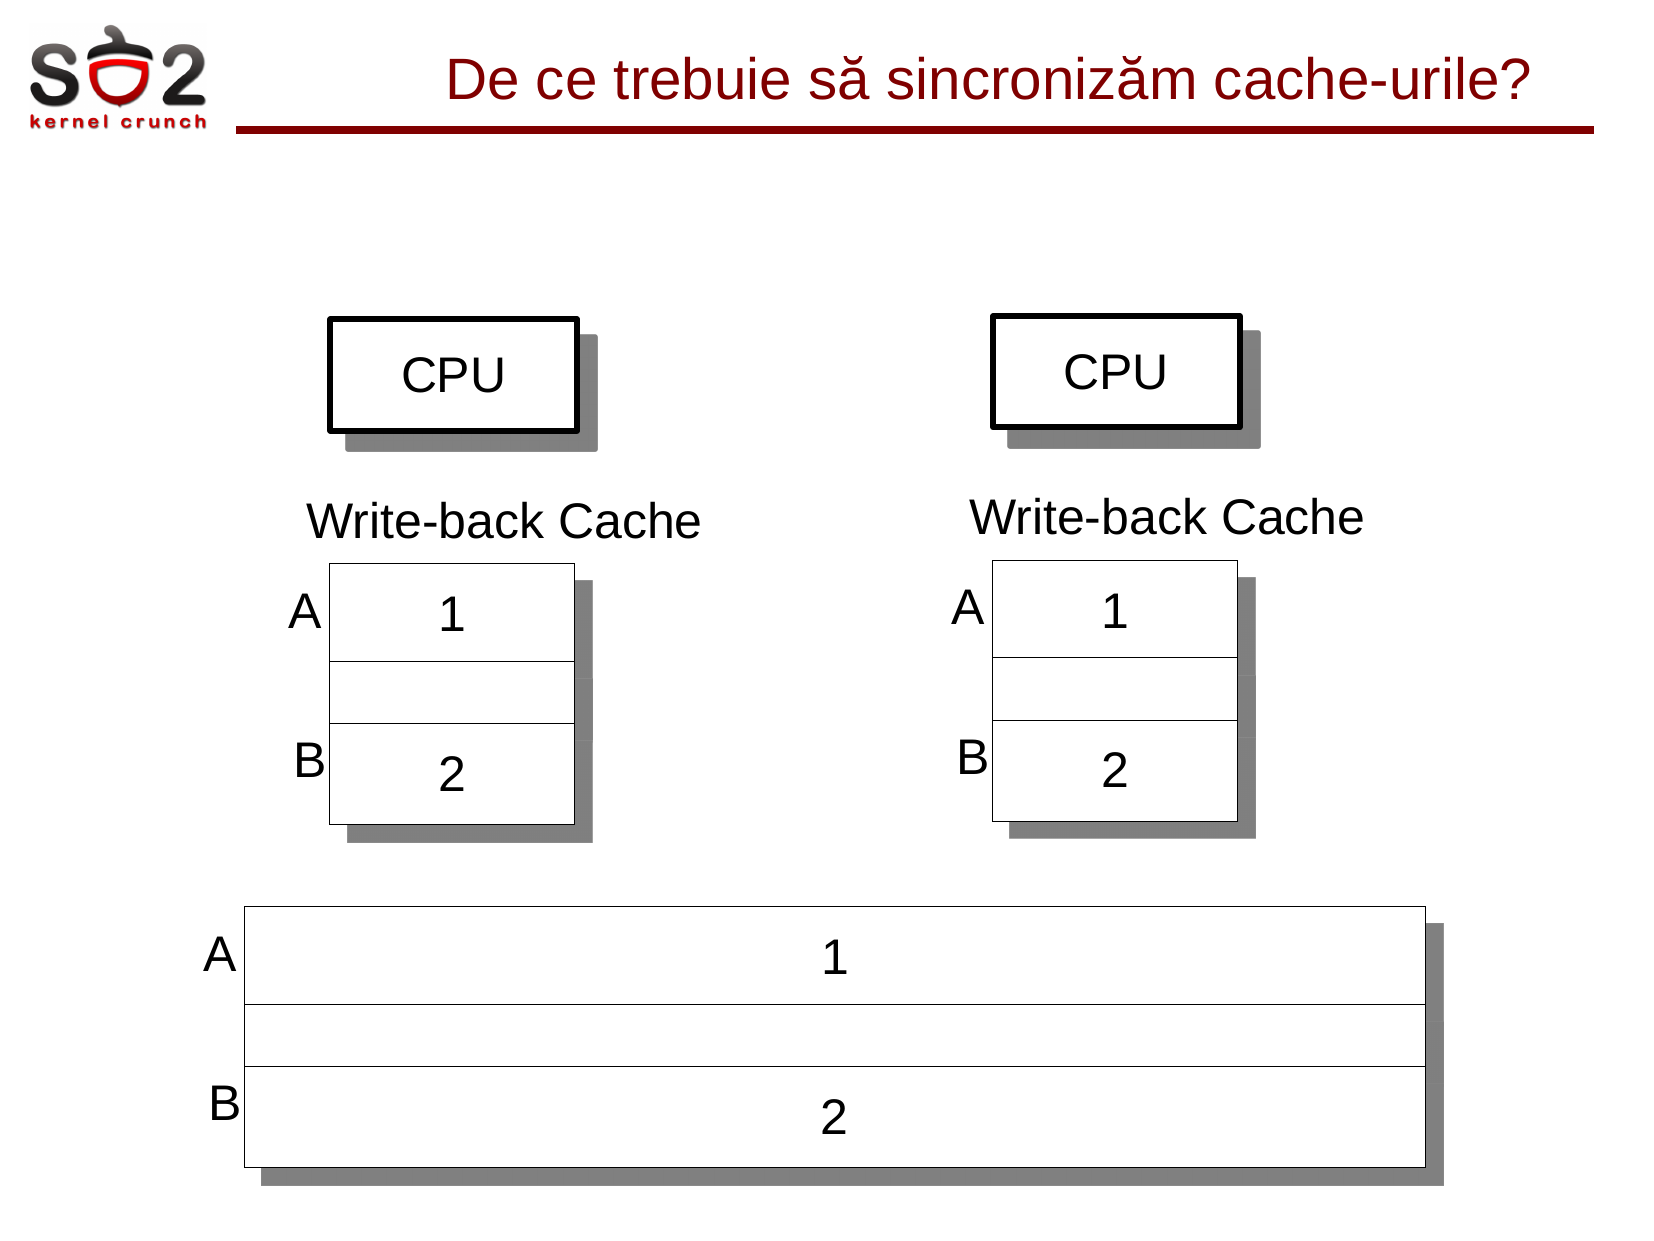

# De ce trebuie să sincronizăm cache-urile?
CPU
CPU
Write-back Cache
Write-back Cache
1
1
A
A
2
B
2
B
1
A
2
B